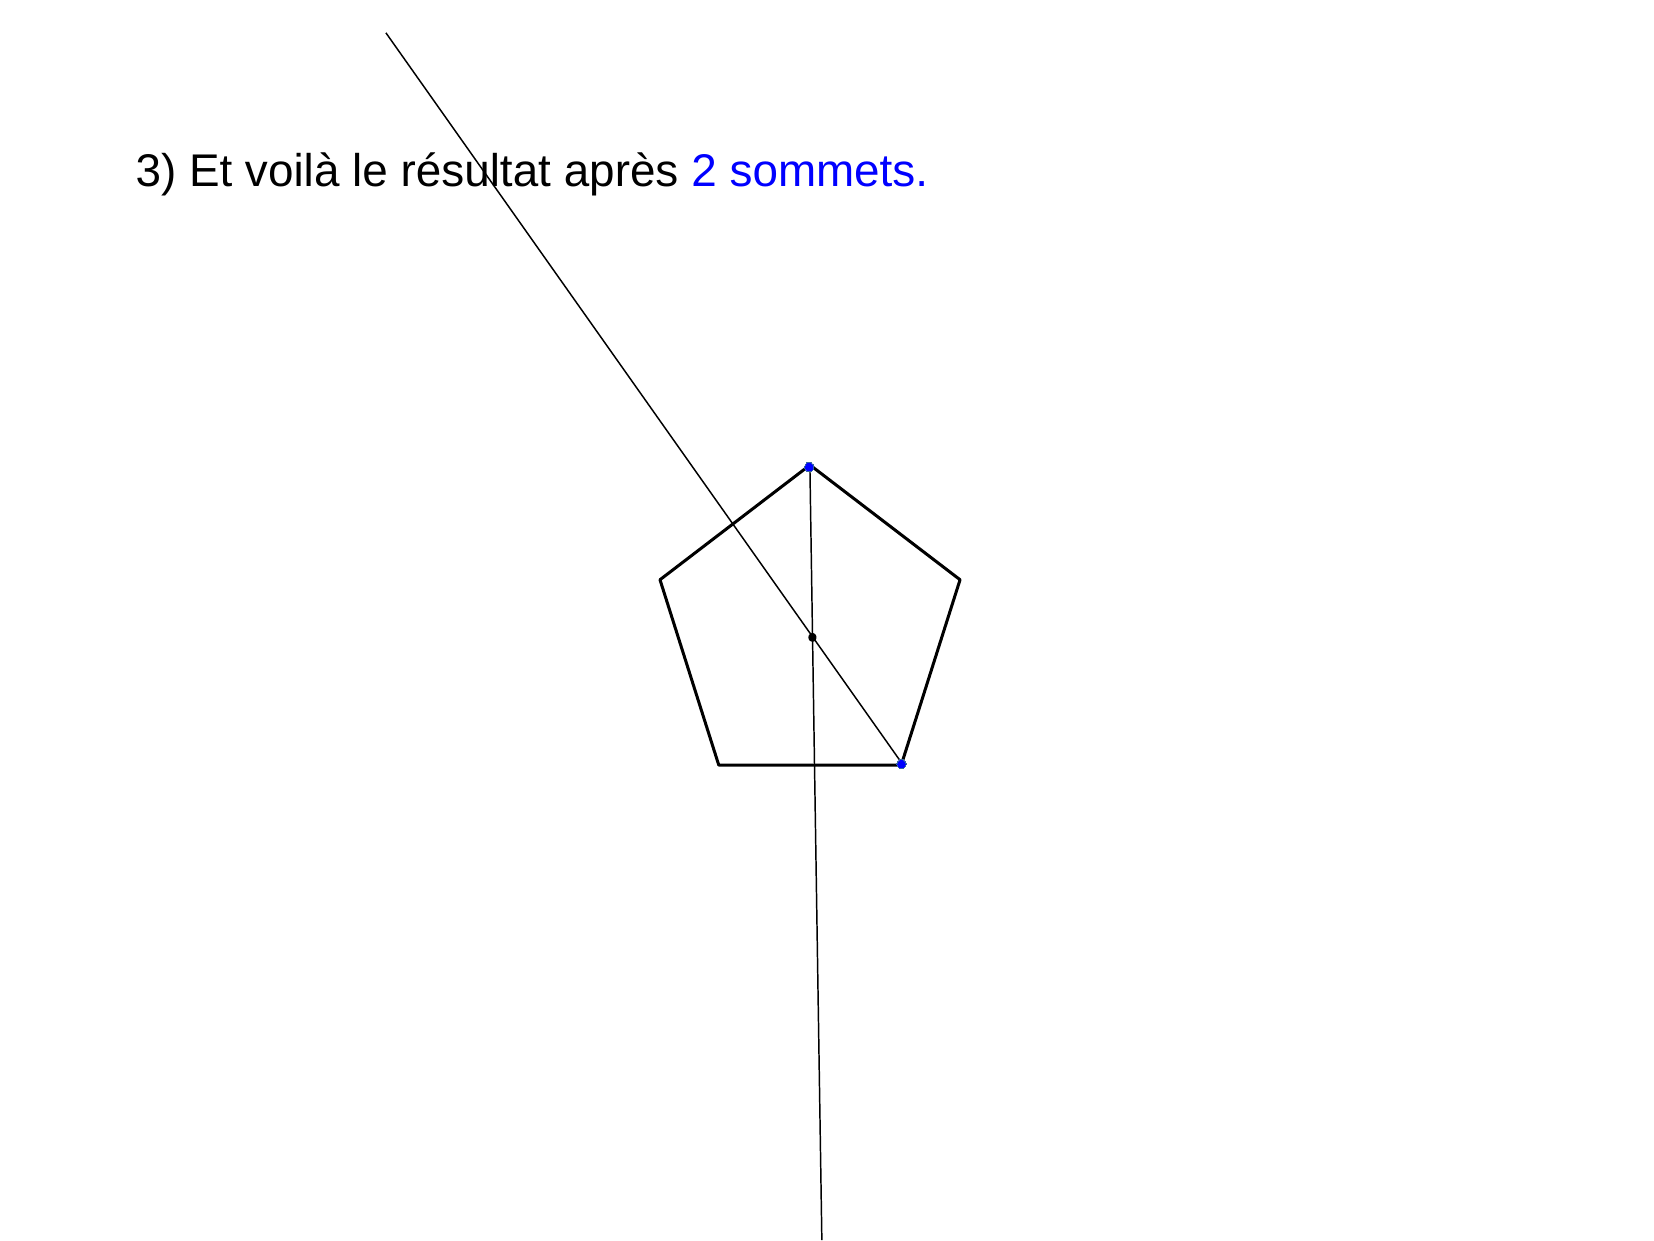

3) Et voilà le résultat après 2 sommets.